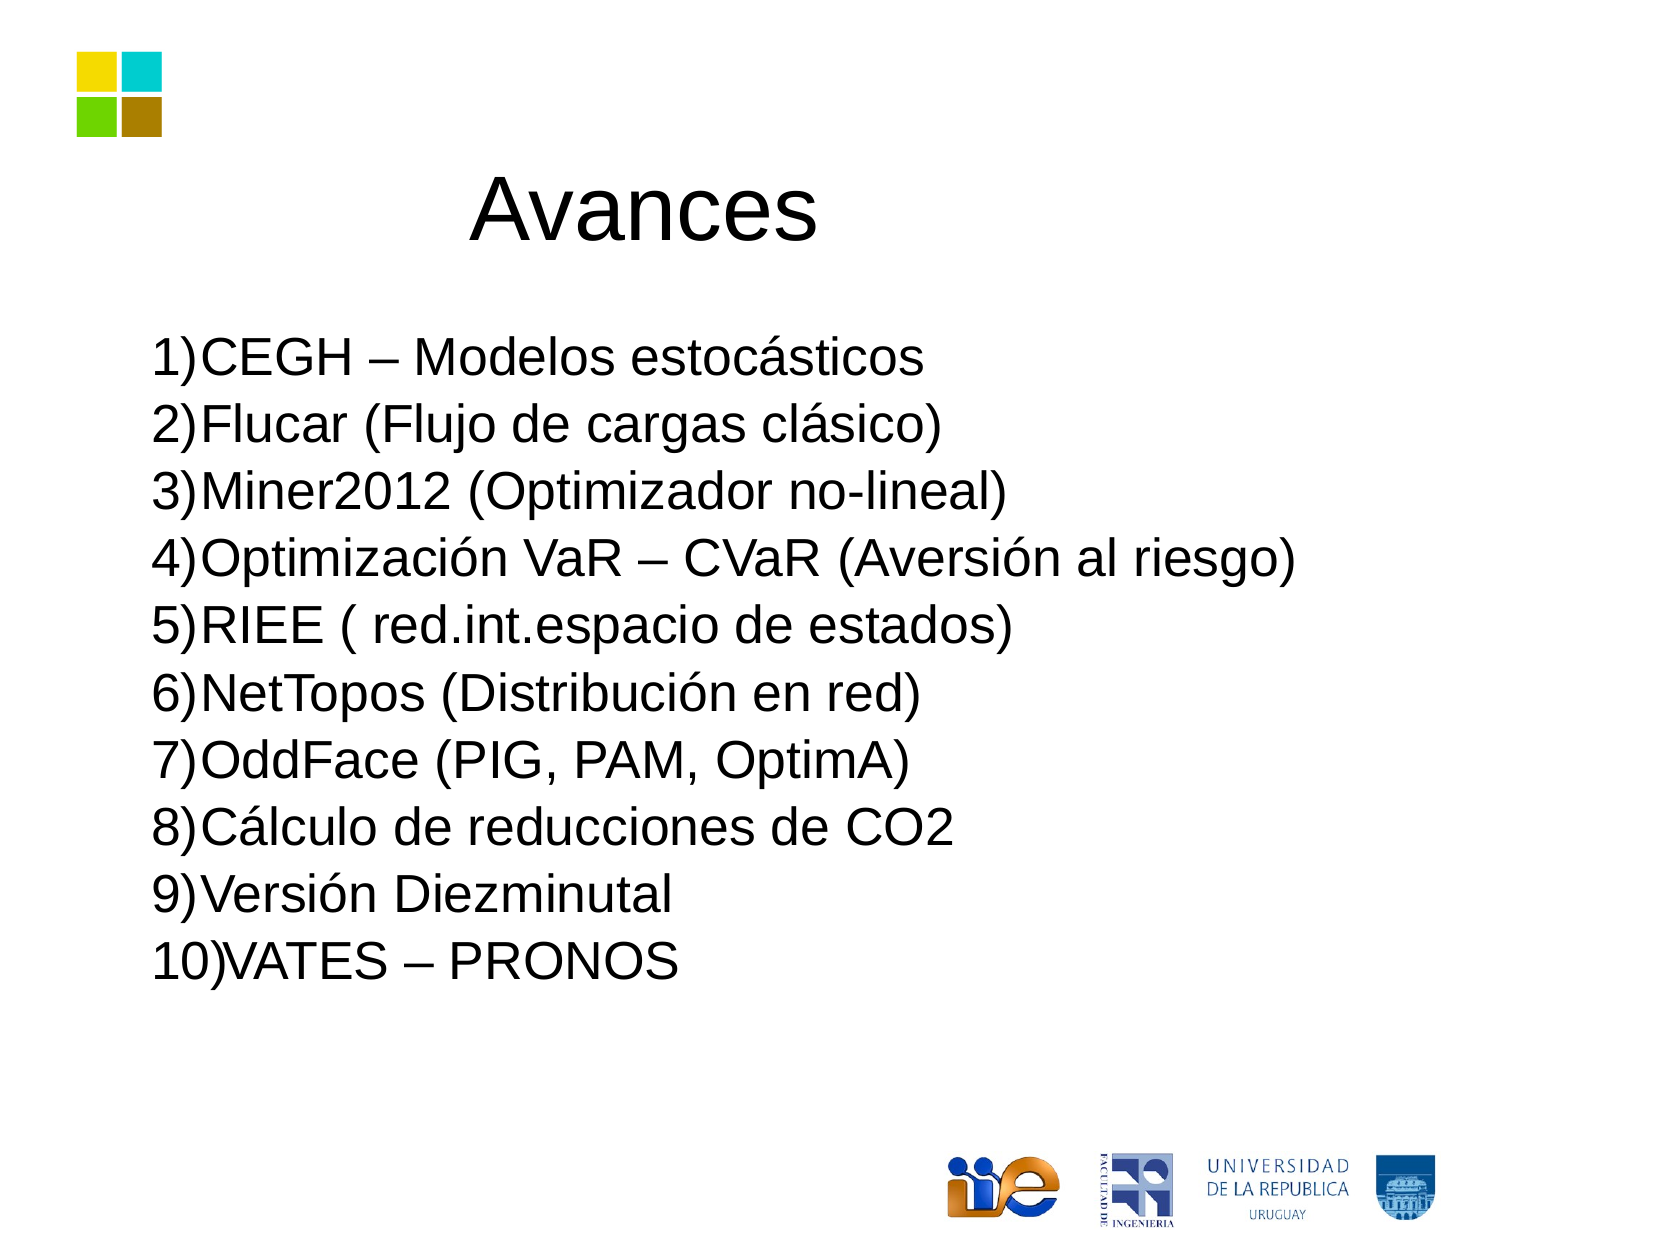

# Avances
CEGH – Modelos estocásticos
Flucar (Flujo de cargas clásico)
Miner2012 (Optimizador no-lineal)
Optimización VaR – CVaR (Aversión al riesgo)
RIEE ( red.int.espacio de estados)
NetTopos (Distribución en red)
OddFace (PIG, PAM, OptimA)
Cálculo de reducciones de CO2
Versión Diezminutal
VATES – PRONOS